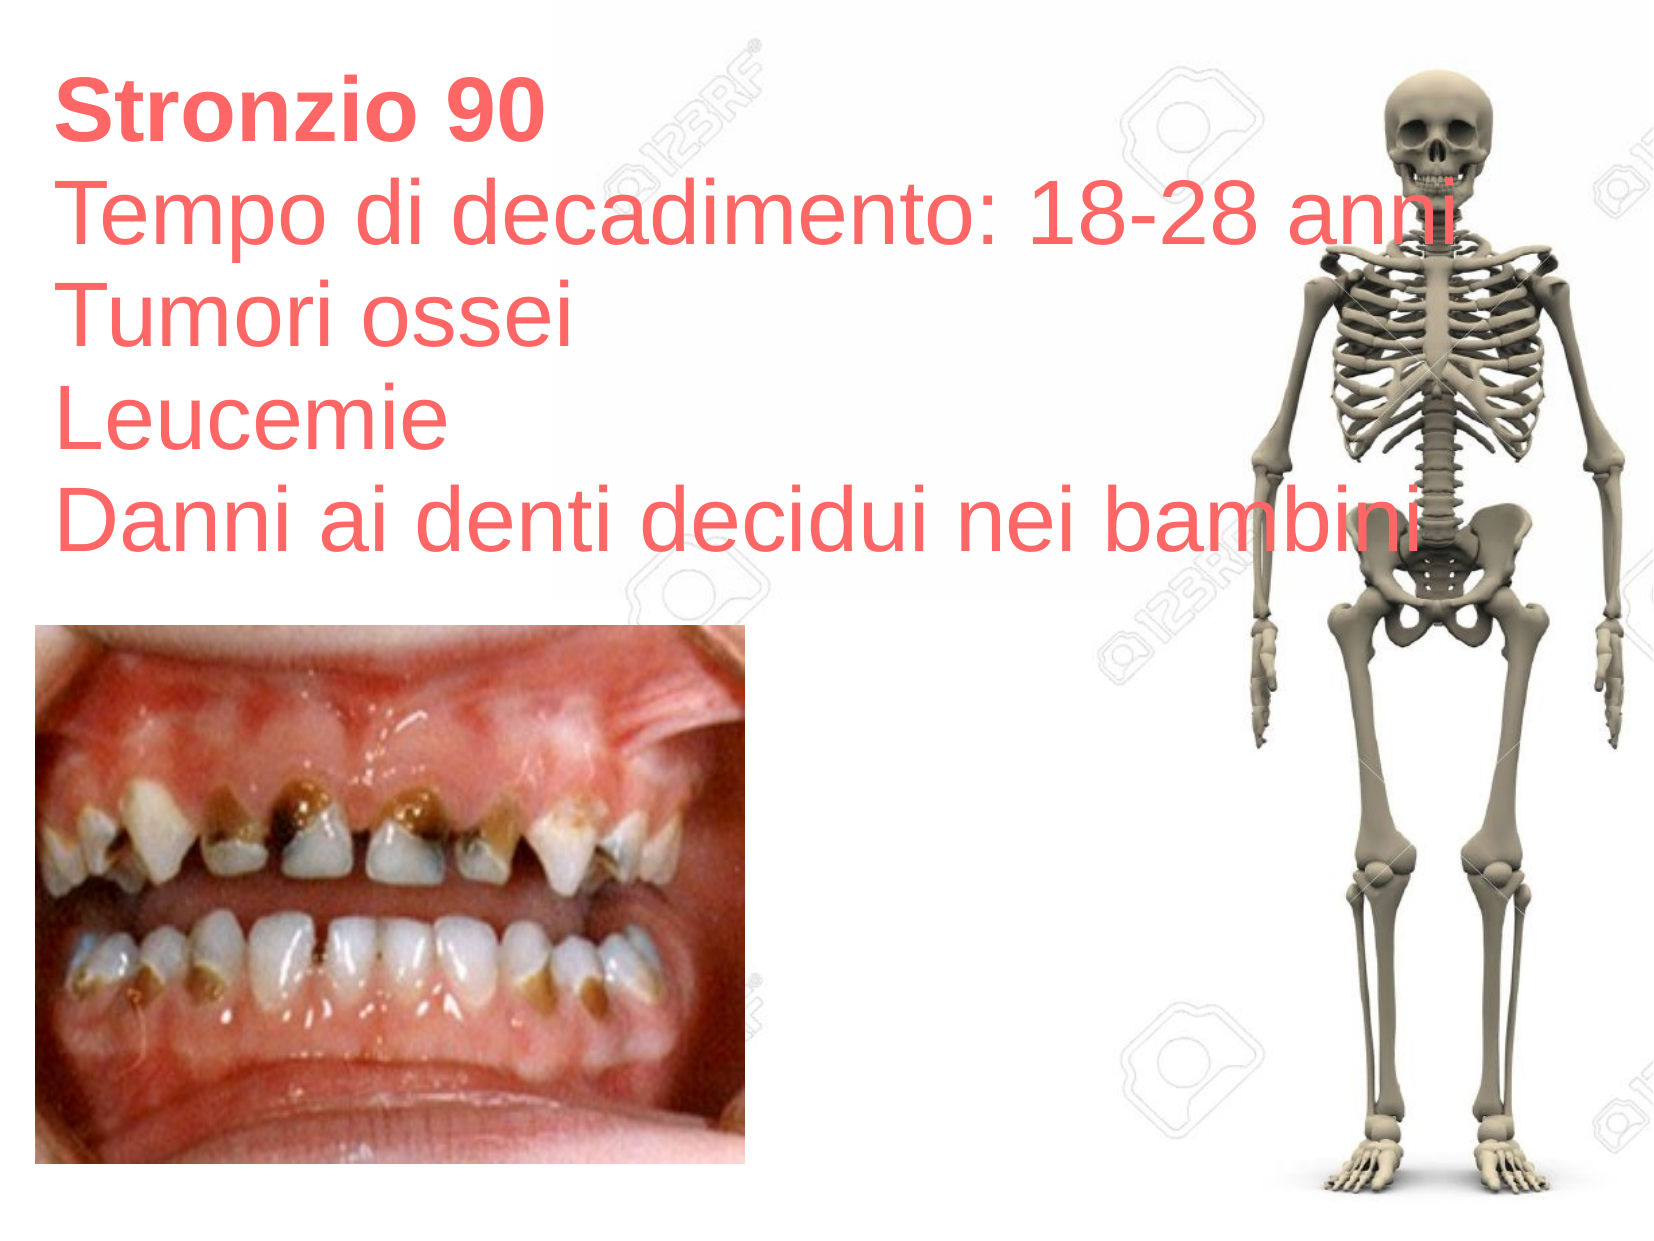

Stronzio 90
Tempo di decadimento: 18-28 anni
Tumori ossei
Leucemie
Danni ai denti decidui nei bambini